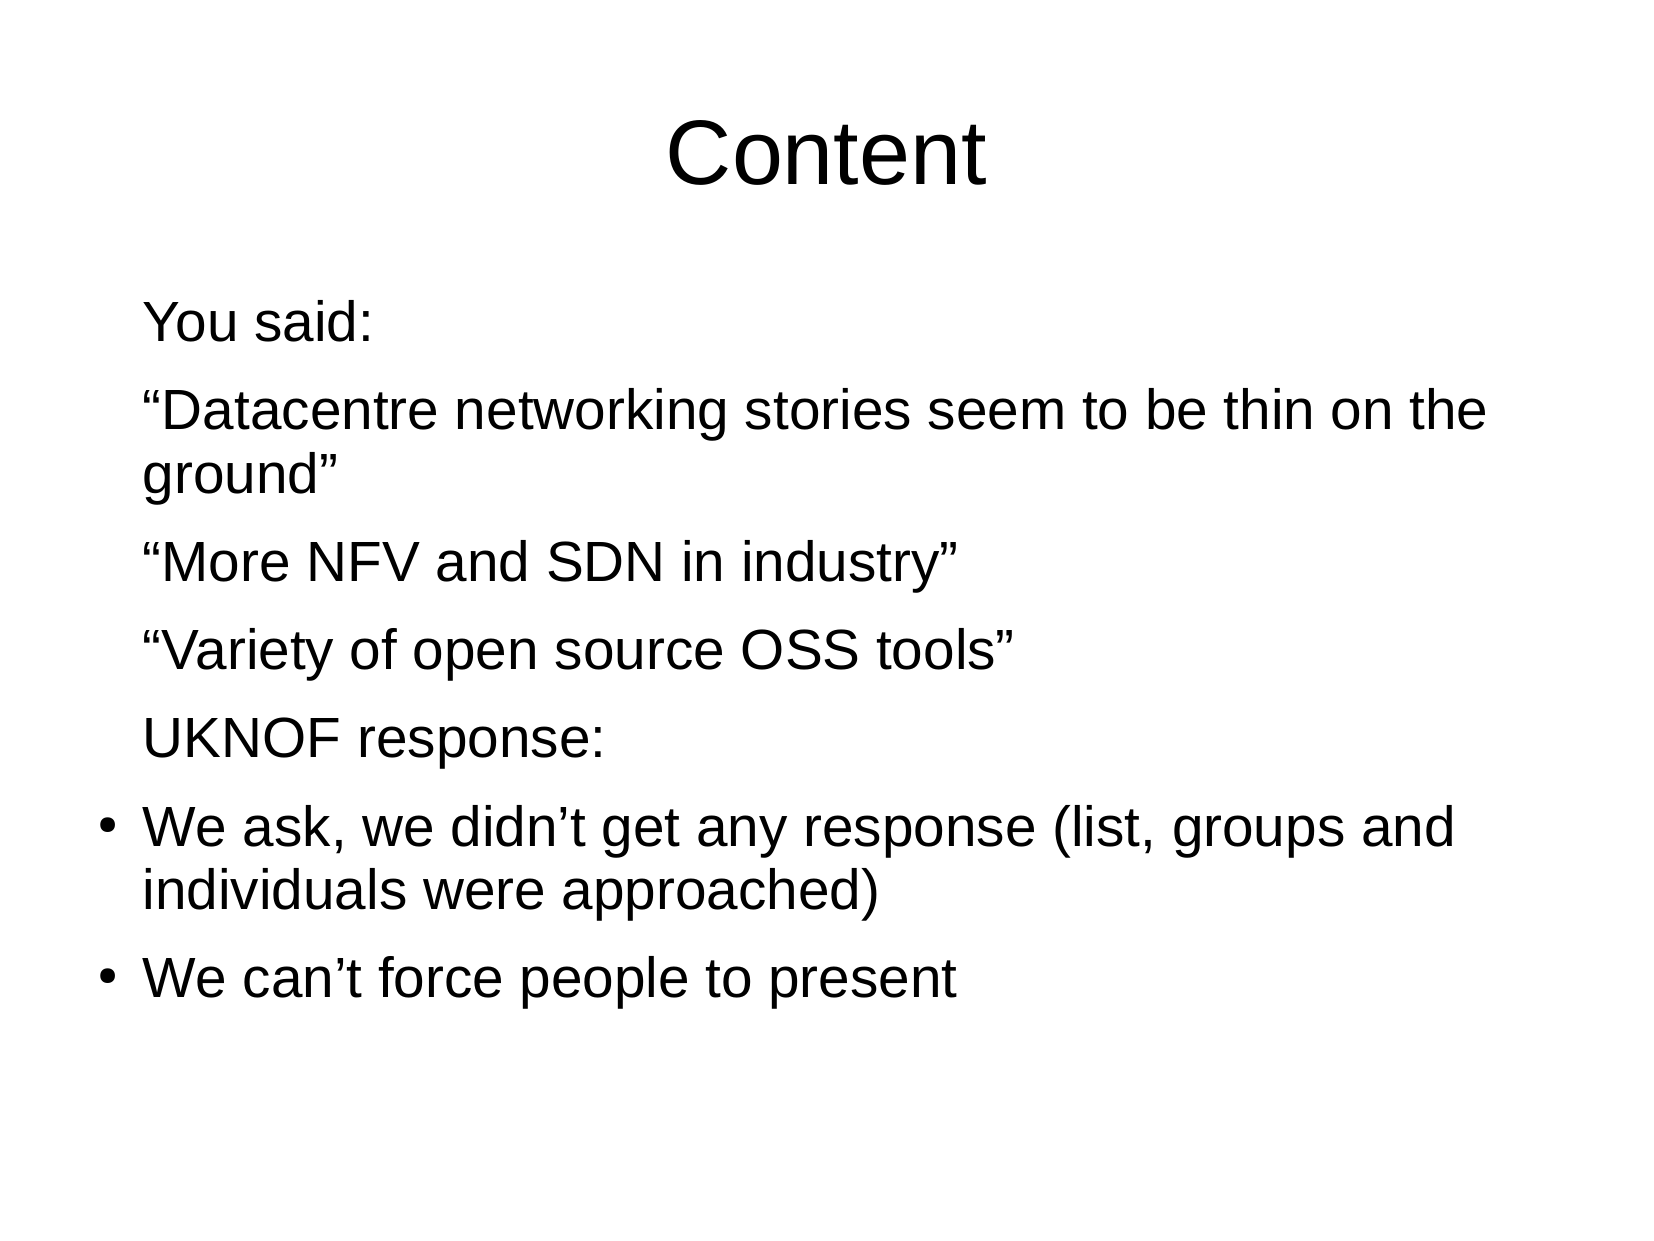

# Content
You said:
“Datacentre networking stories seem to be thin on the ground”
“More NFV and SDN in industry”
“Variety of open source OSS tools”
UKNOF response:
We ask, we didn’t get any response (list, groups and individuals were approached)
We can’t force people to present